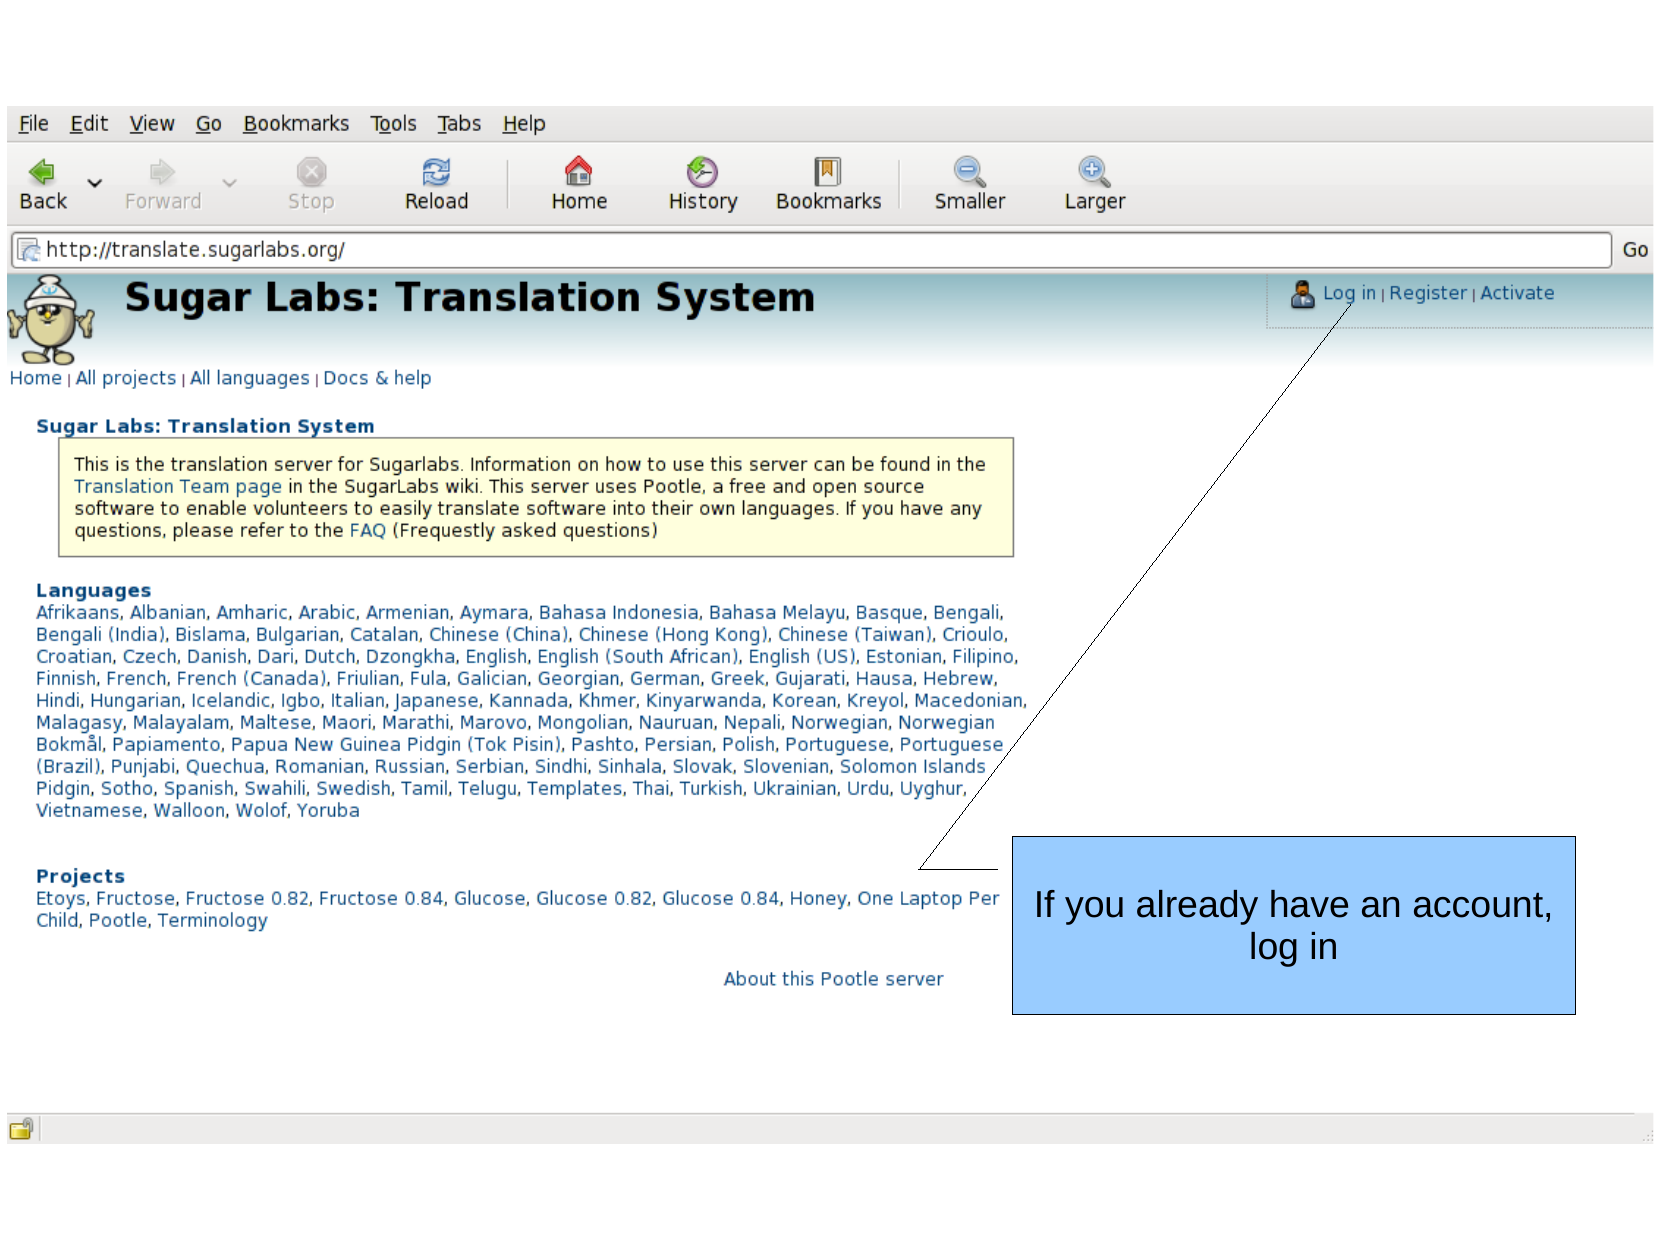

If you already have an account, log in